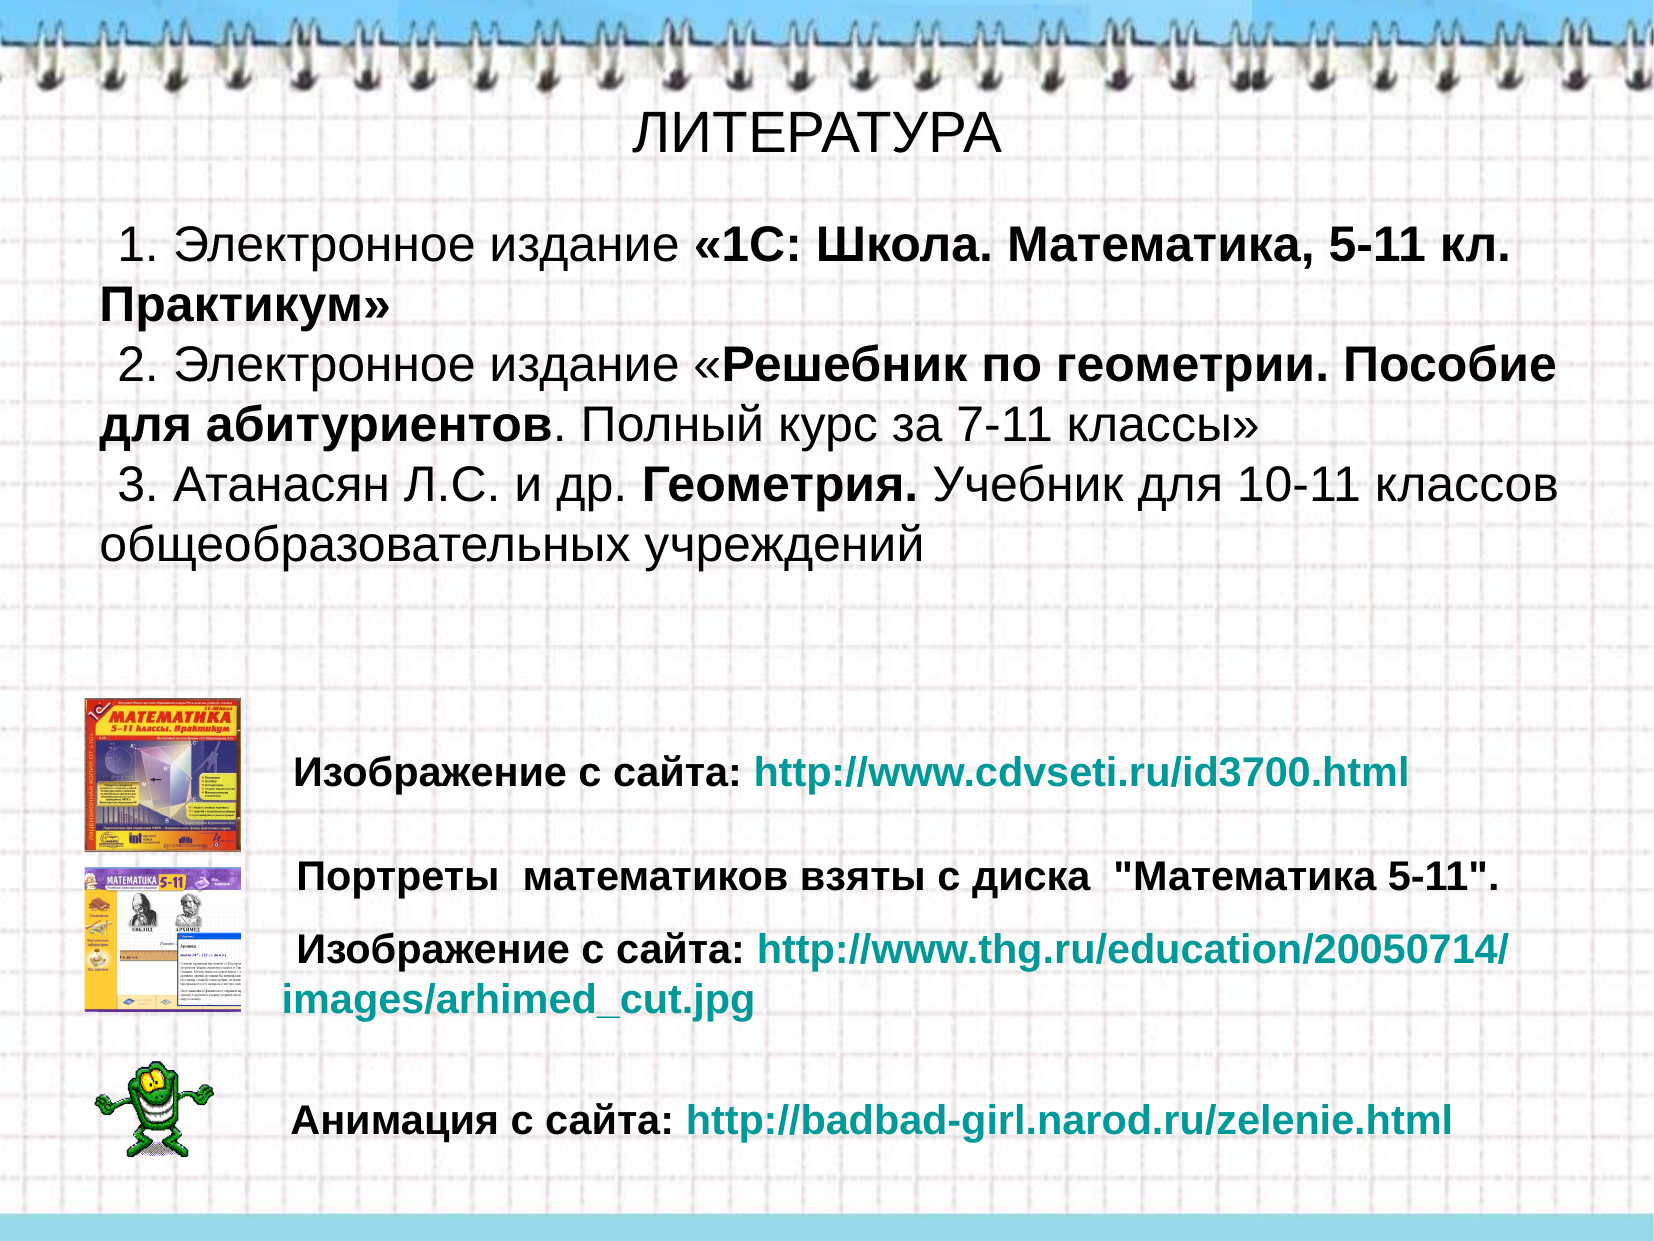

ЛИТЕРАТУРА
1. Электронное издание «1С: Школа. Математика, 5-11 кл. Практикум»
2. Электронное издание «Решебник по геометрии. Пособие для абитуриентов. Полный курс за 7-11 классы»
3. Атанасян Л.С. и др. Геометрия. Учебник для 10-11 классов общеобразовательных учреждений
Изображение с сайта: http://www.cdvseti.ru/id3700.html
Портреты математиков взяты с диска "Математика 5-11".
Изображение с сайта: http://www.thg.ru/education/20050714/images/arhimed_cut.jpg
Анимация с сайта: http://badbad-girl.narod.ru/zelenie.html